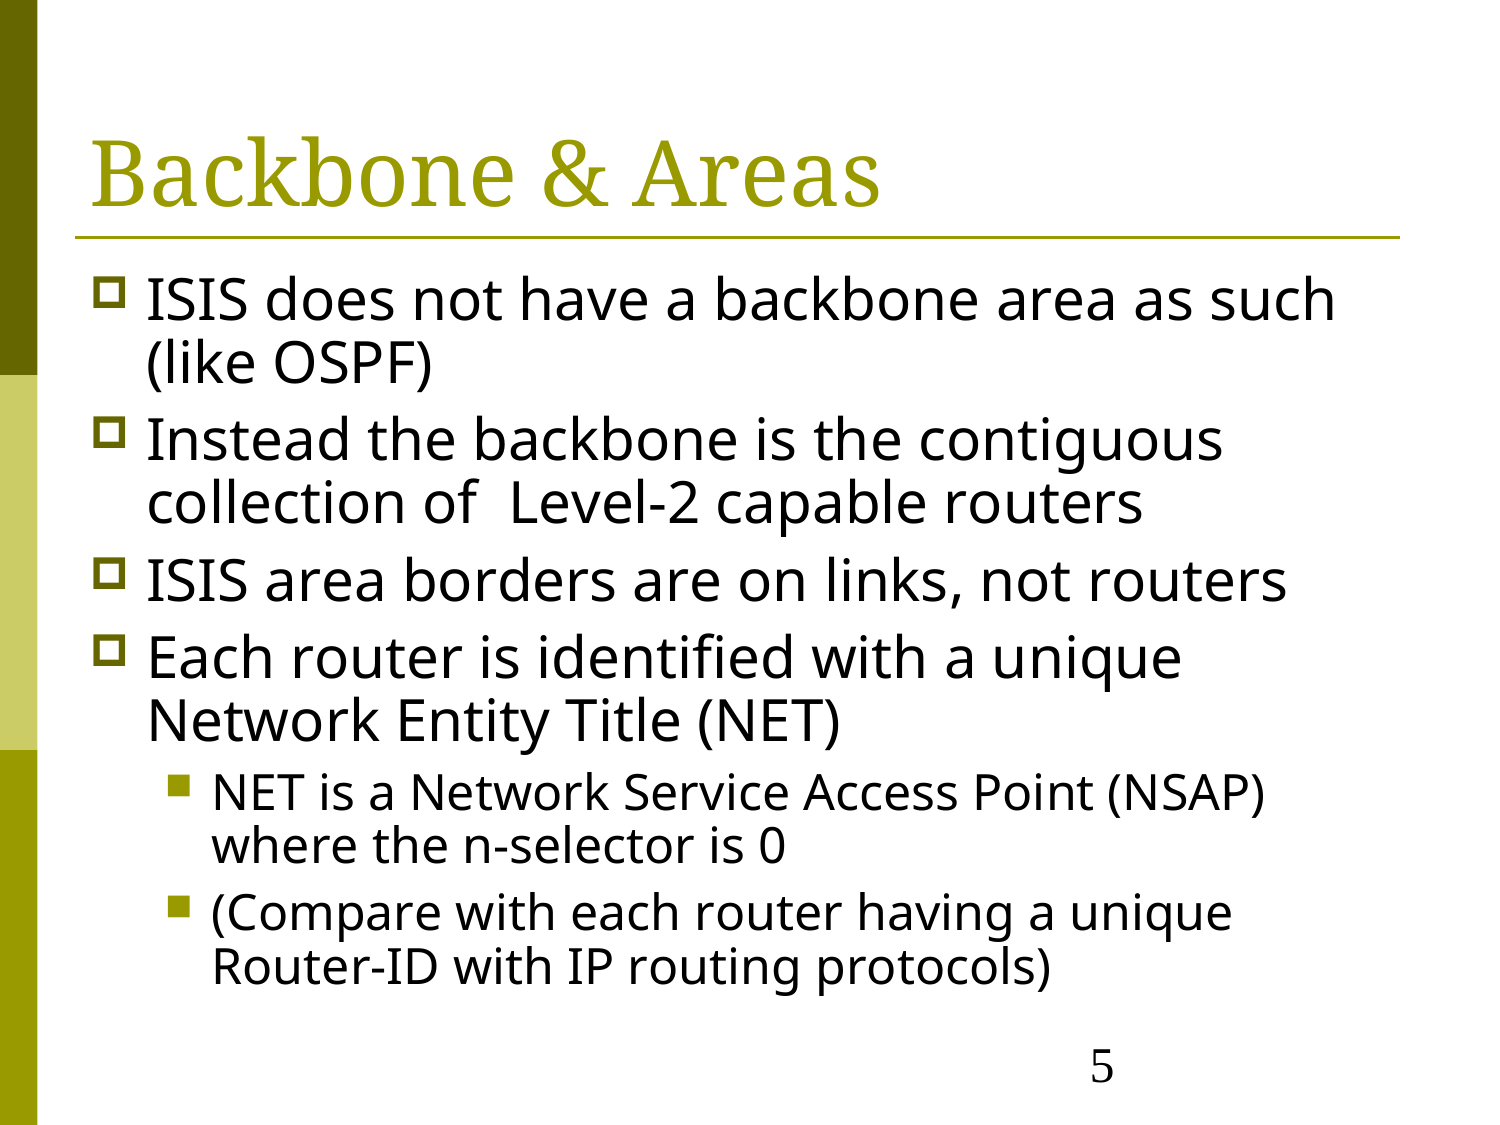

# Backbone & Areas
ISIS does not have a backbone area as such (like OSPF)
Instead the backbone is the contiguous collection of Level-2 capable routers
ISIS area borders are on links, not routers
Each router is identified with a unique Network Entity Title (NET)
NET is a Network Service Access Point (NSAP) where the n-selector is 0
(Compare with each router having a unique Router-ID with IP routing protocols)
5